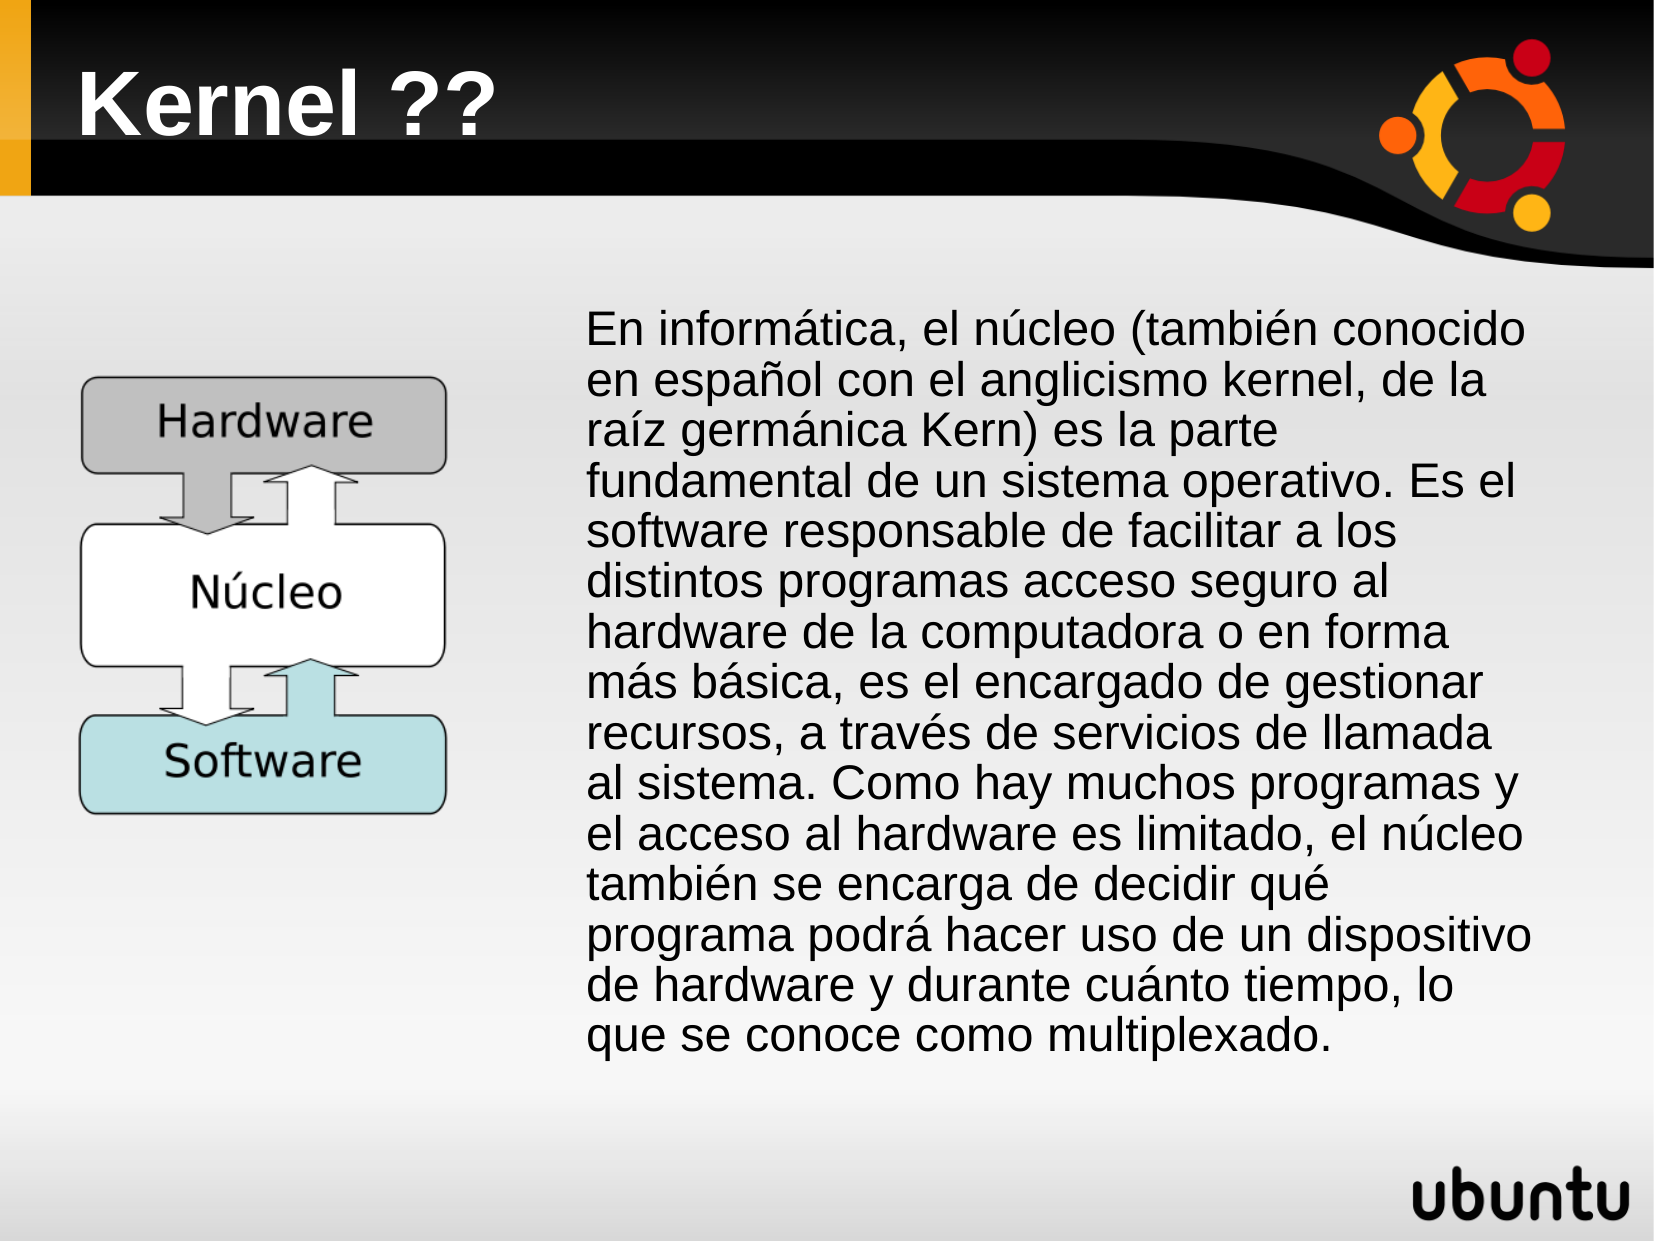

# Kernel ??
 En informática, el núcleo (también conocido en español con el anglicismo kernel, de la raíz germánica Kern) es la parte fundamental de un sistema operativo. Es el software responsable de facilitar a los distintos programas acceso seguro al hardware de la computadora o en forma más básica, es el encargado de gestionar recursos, a través de servicios de llamada al sistema. Como hay muchos programas y el acceso al hardware es limitado, el núcleo también se encarga de decidir qué programa podrá hacer uso de un dispositivo de hardware y durante cuánto tiempo, lo que se conoce como multiplexado.